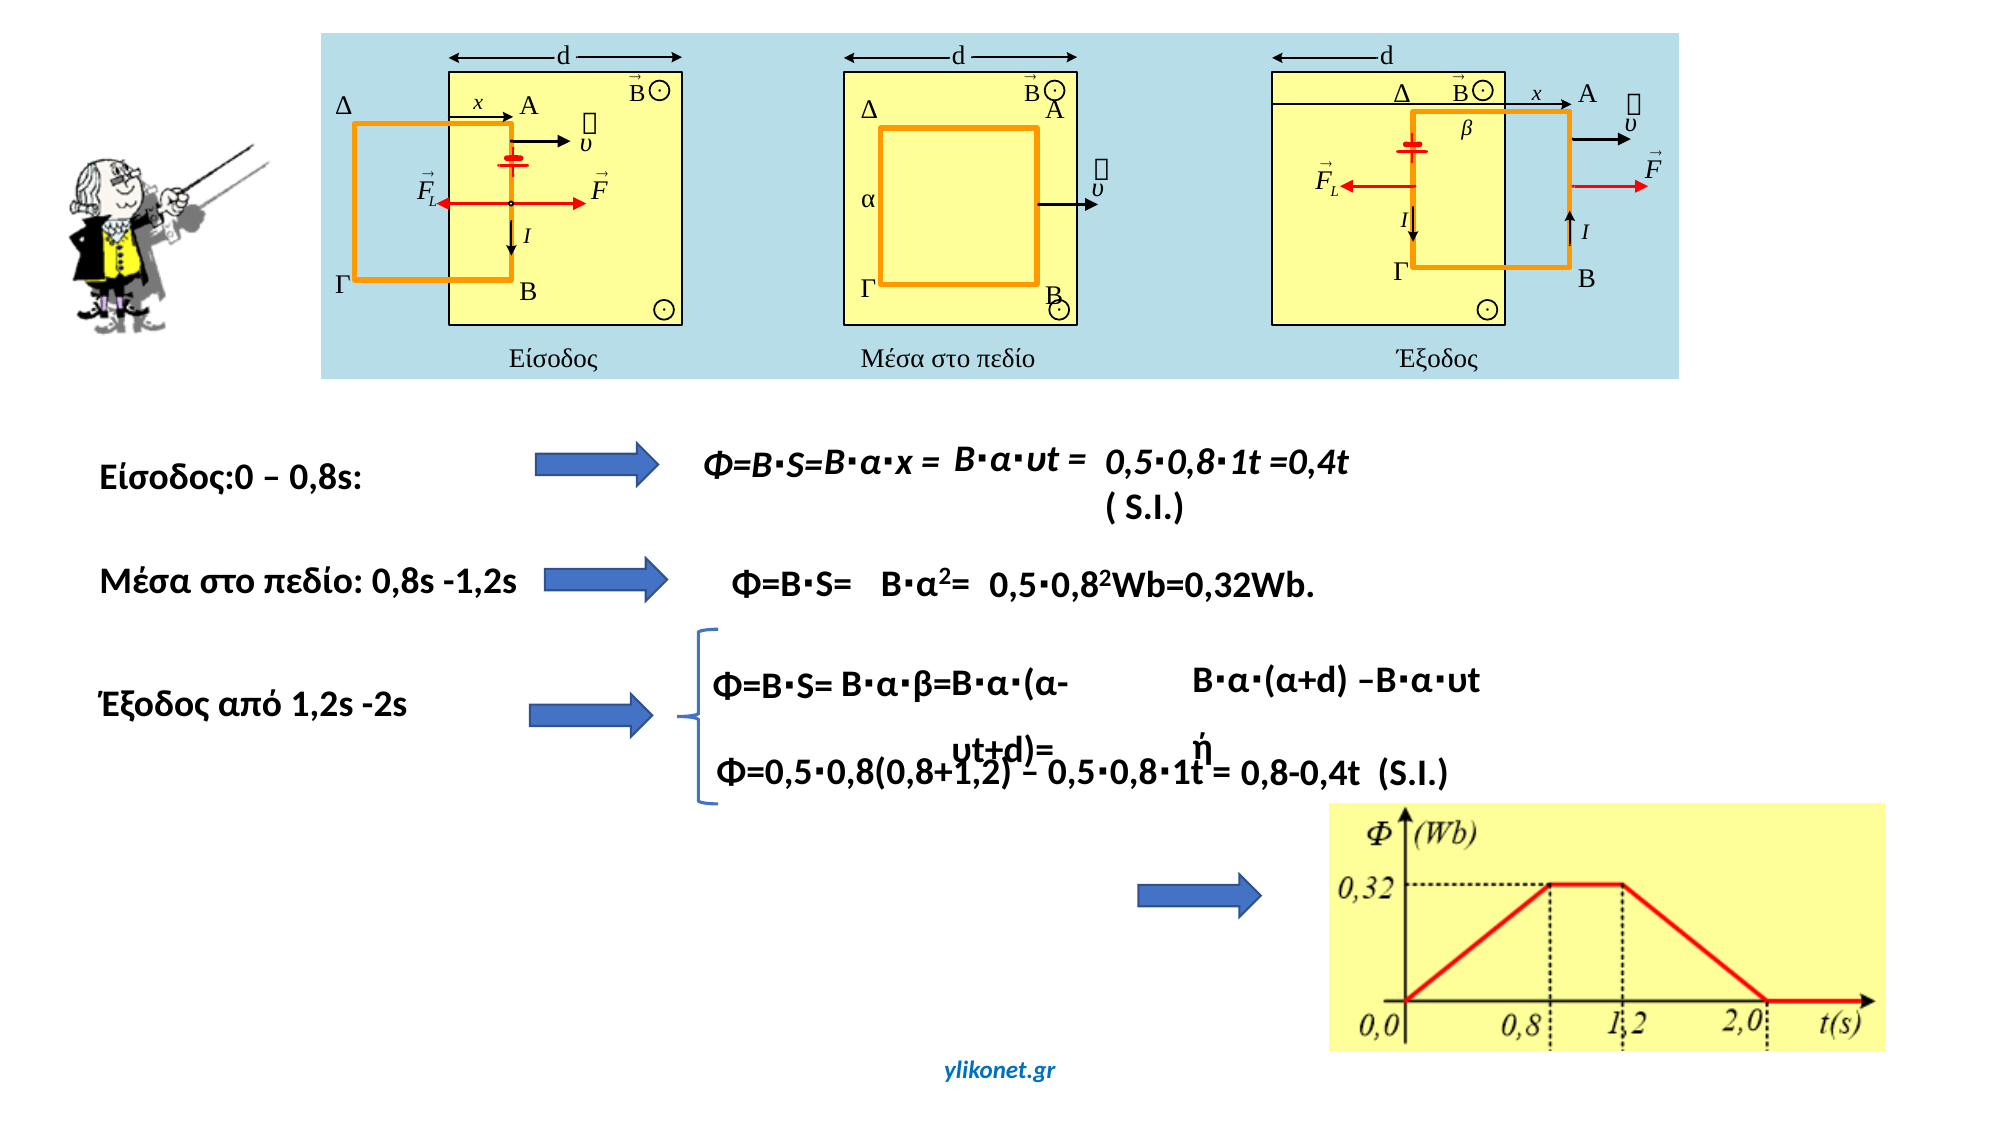

Β∙α∙υt =
Β∙α∙x =
0,5∙0,8∙1t =0,4t ( S.Ι.)
Φ=Β∙S=
Είσοδος:0 – 0,8s:
 Φ=Β∙S=
Β∙α2=
0,5∙0,82Wb=0,32Wb.
Μέσα στο πεδίο: 0,8s -1,2s
Β∙α∙(α+d) –Β∙α∙υt ή
Β∙α∙(α-υt+d)=
Β∙α∙β=
Φ=Β∙S=
Έξοδος από 1,2s -2s
Φ=0,5∙0,8(0,8+1,2) – 0,5∙0,8∙1t =
0,8-0,4t (S.Ι.)
ylikonet.gr